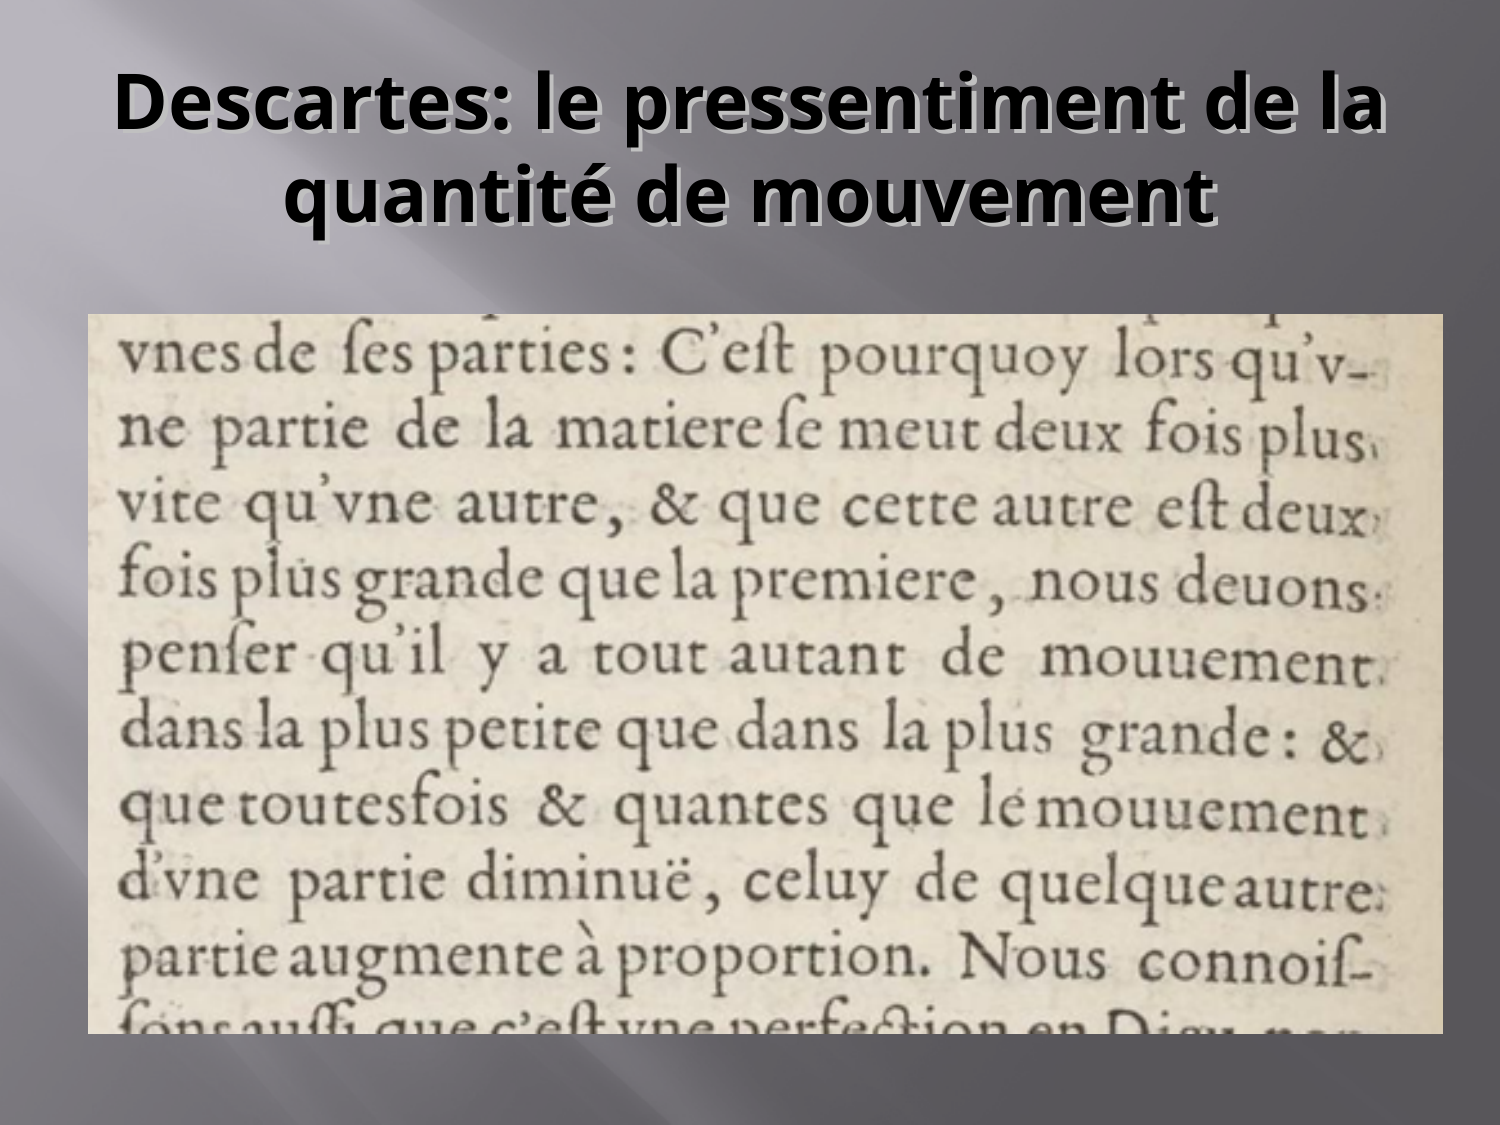

# Descartes: le pressentiment de la quantité de mouvement